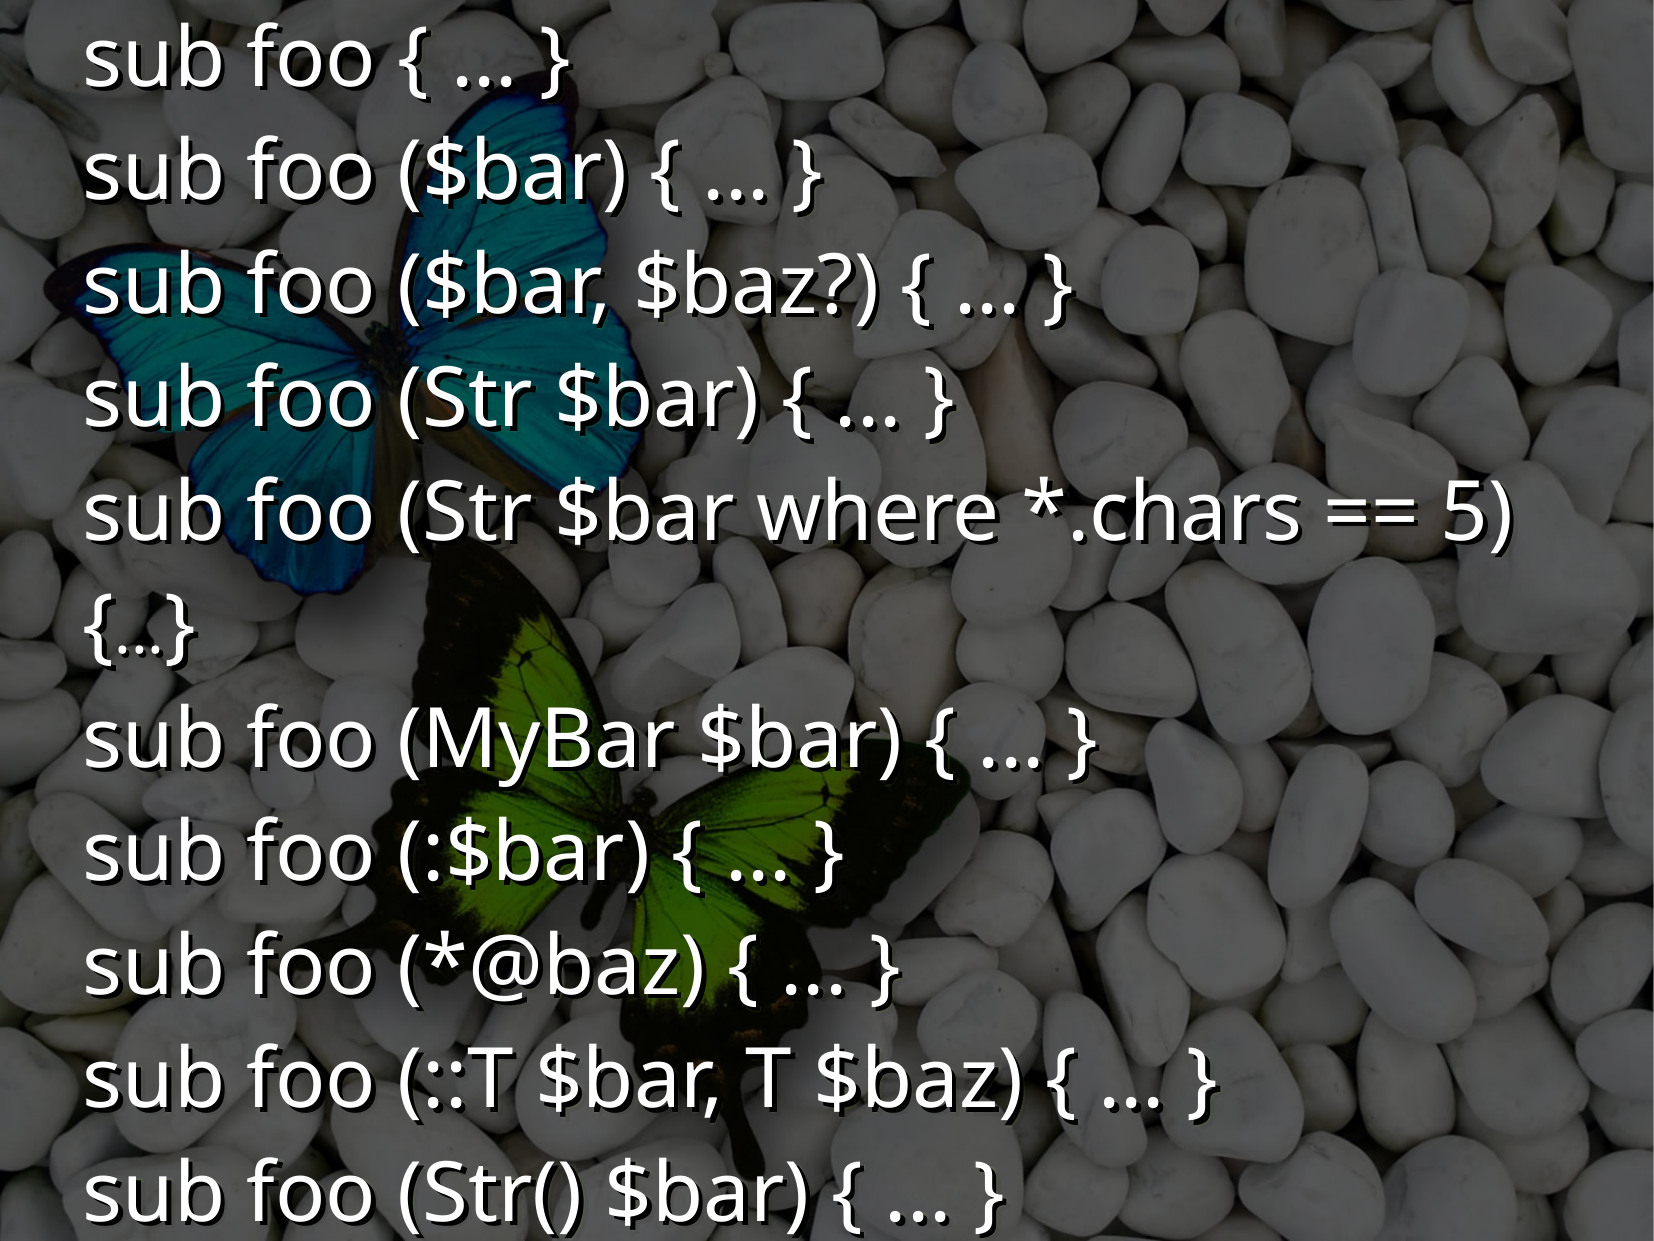

sub foo { ... }
sub foo ($bar) { ... }
sub foo ($bar, $baz?) { ... }
sub foo (Str $bar) { ... }
sub foo (Str $bar where *.chars == 5){...}
sub foo (MyBar $bar) { ... }
sub foo (:$bar) { ... }
sub foo (*@baz) { ... }
sub foo (::T $bar, T $baz) { ... }
sub foo (Str() $bar) { ... }
#